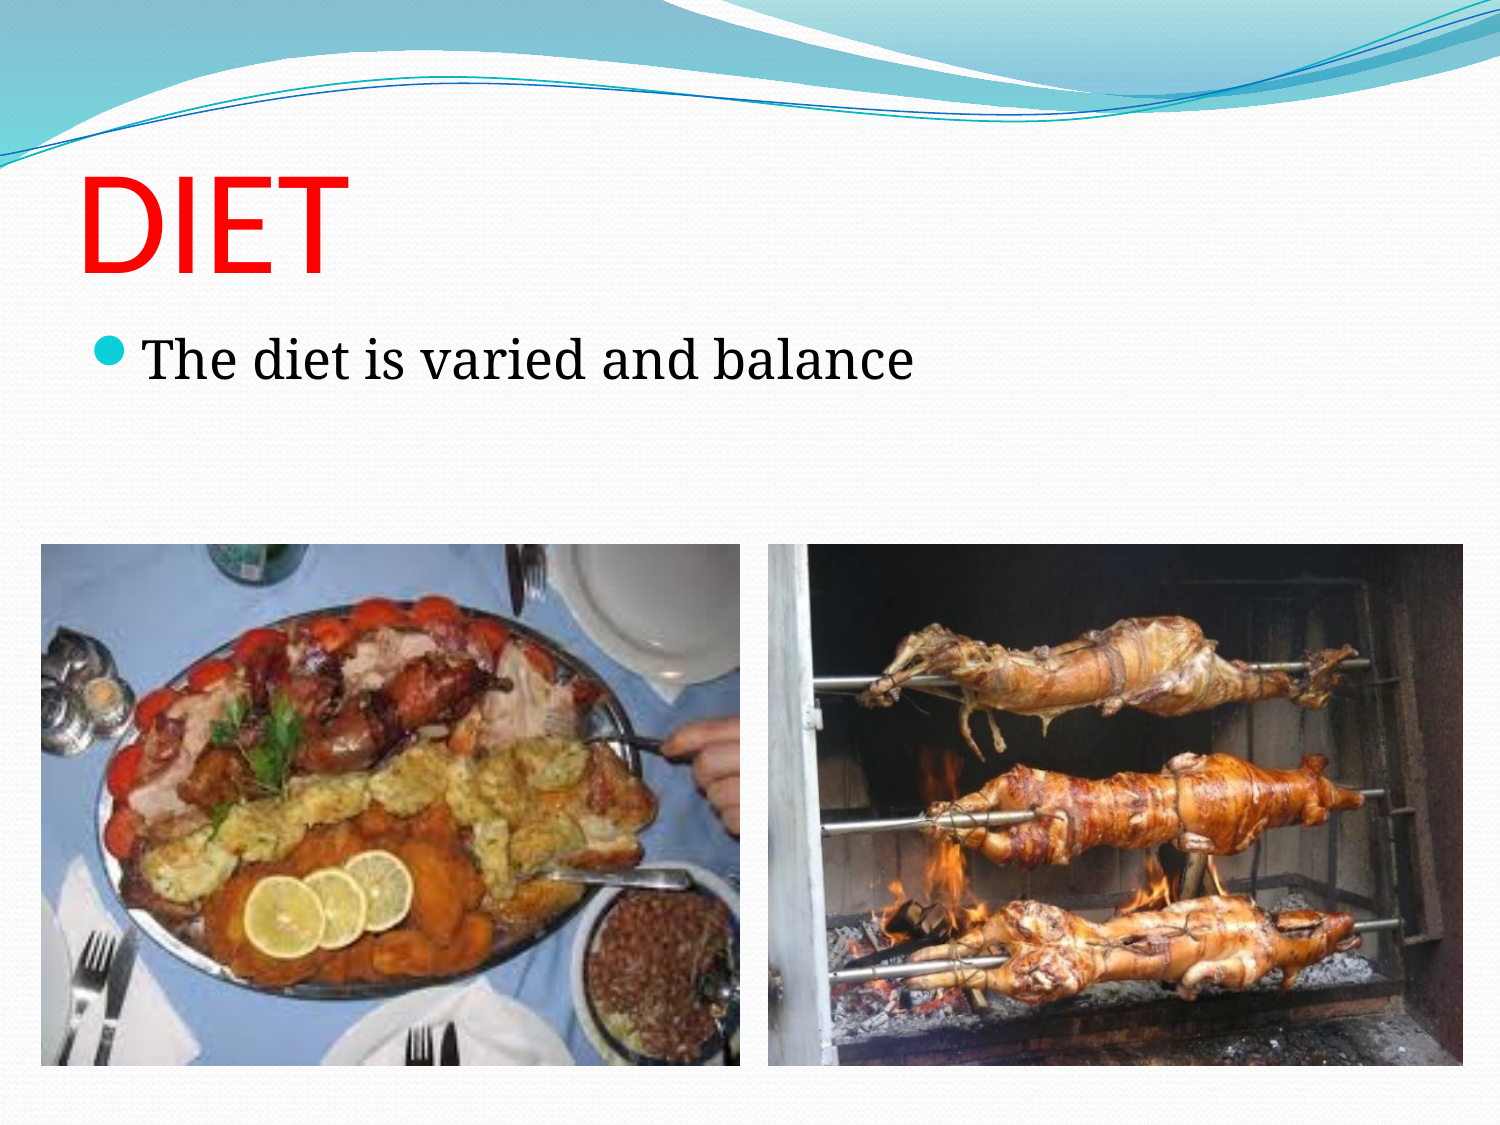

# DIET
The diet is varied and balance